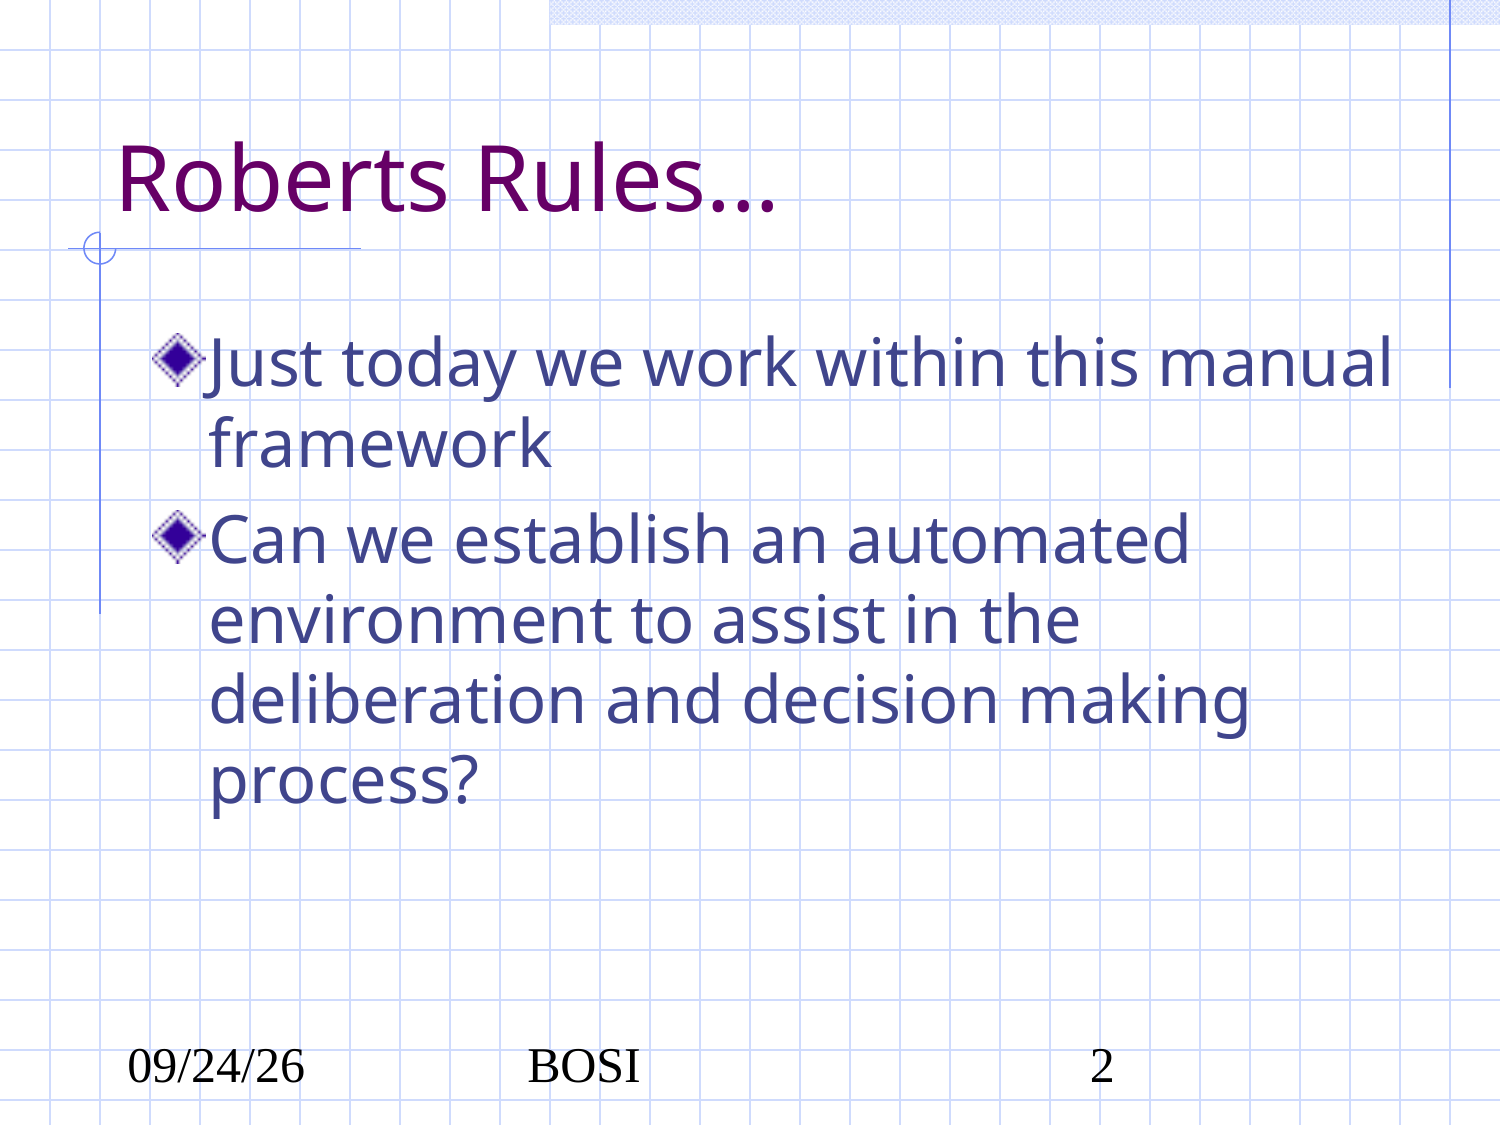

# Roberts Rules...
Just today we work within this manual framework
Can we establish an automated environment to assist in the deliberation and decision making process?
BOSI
2